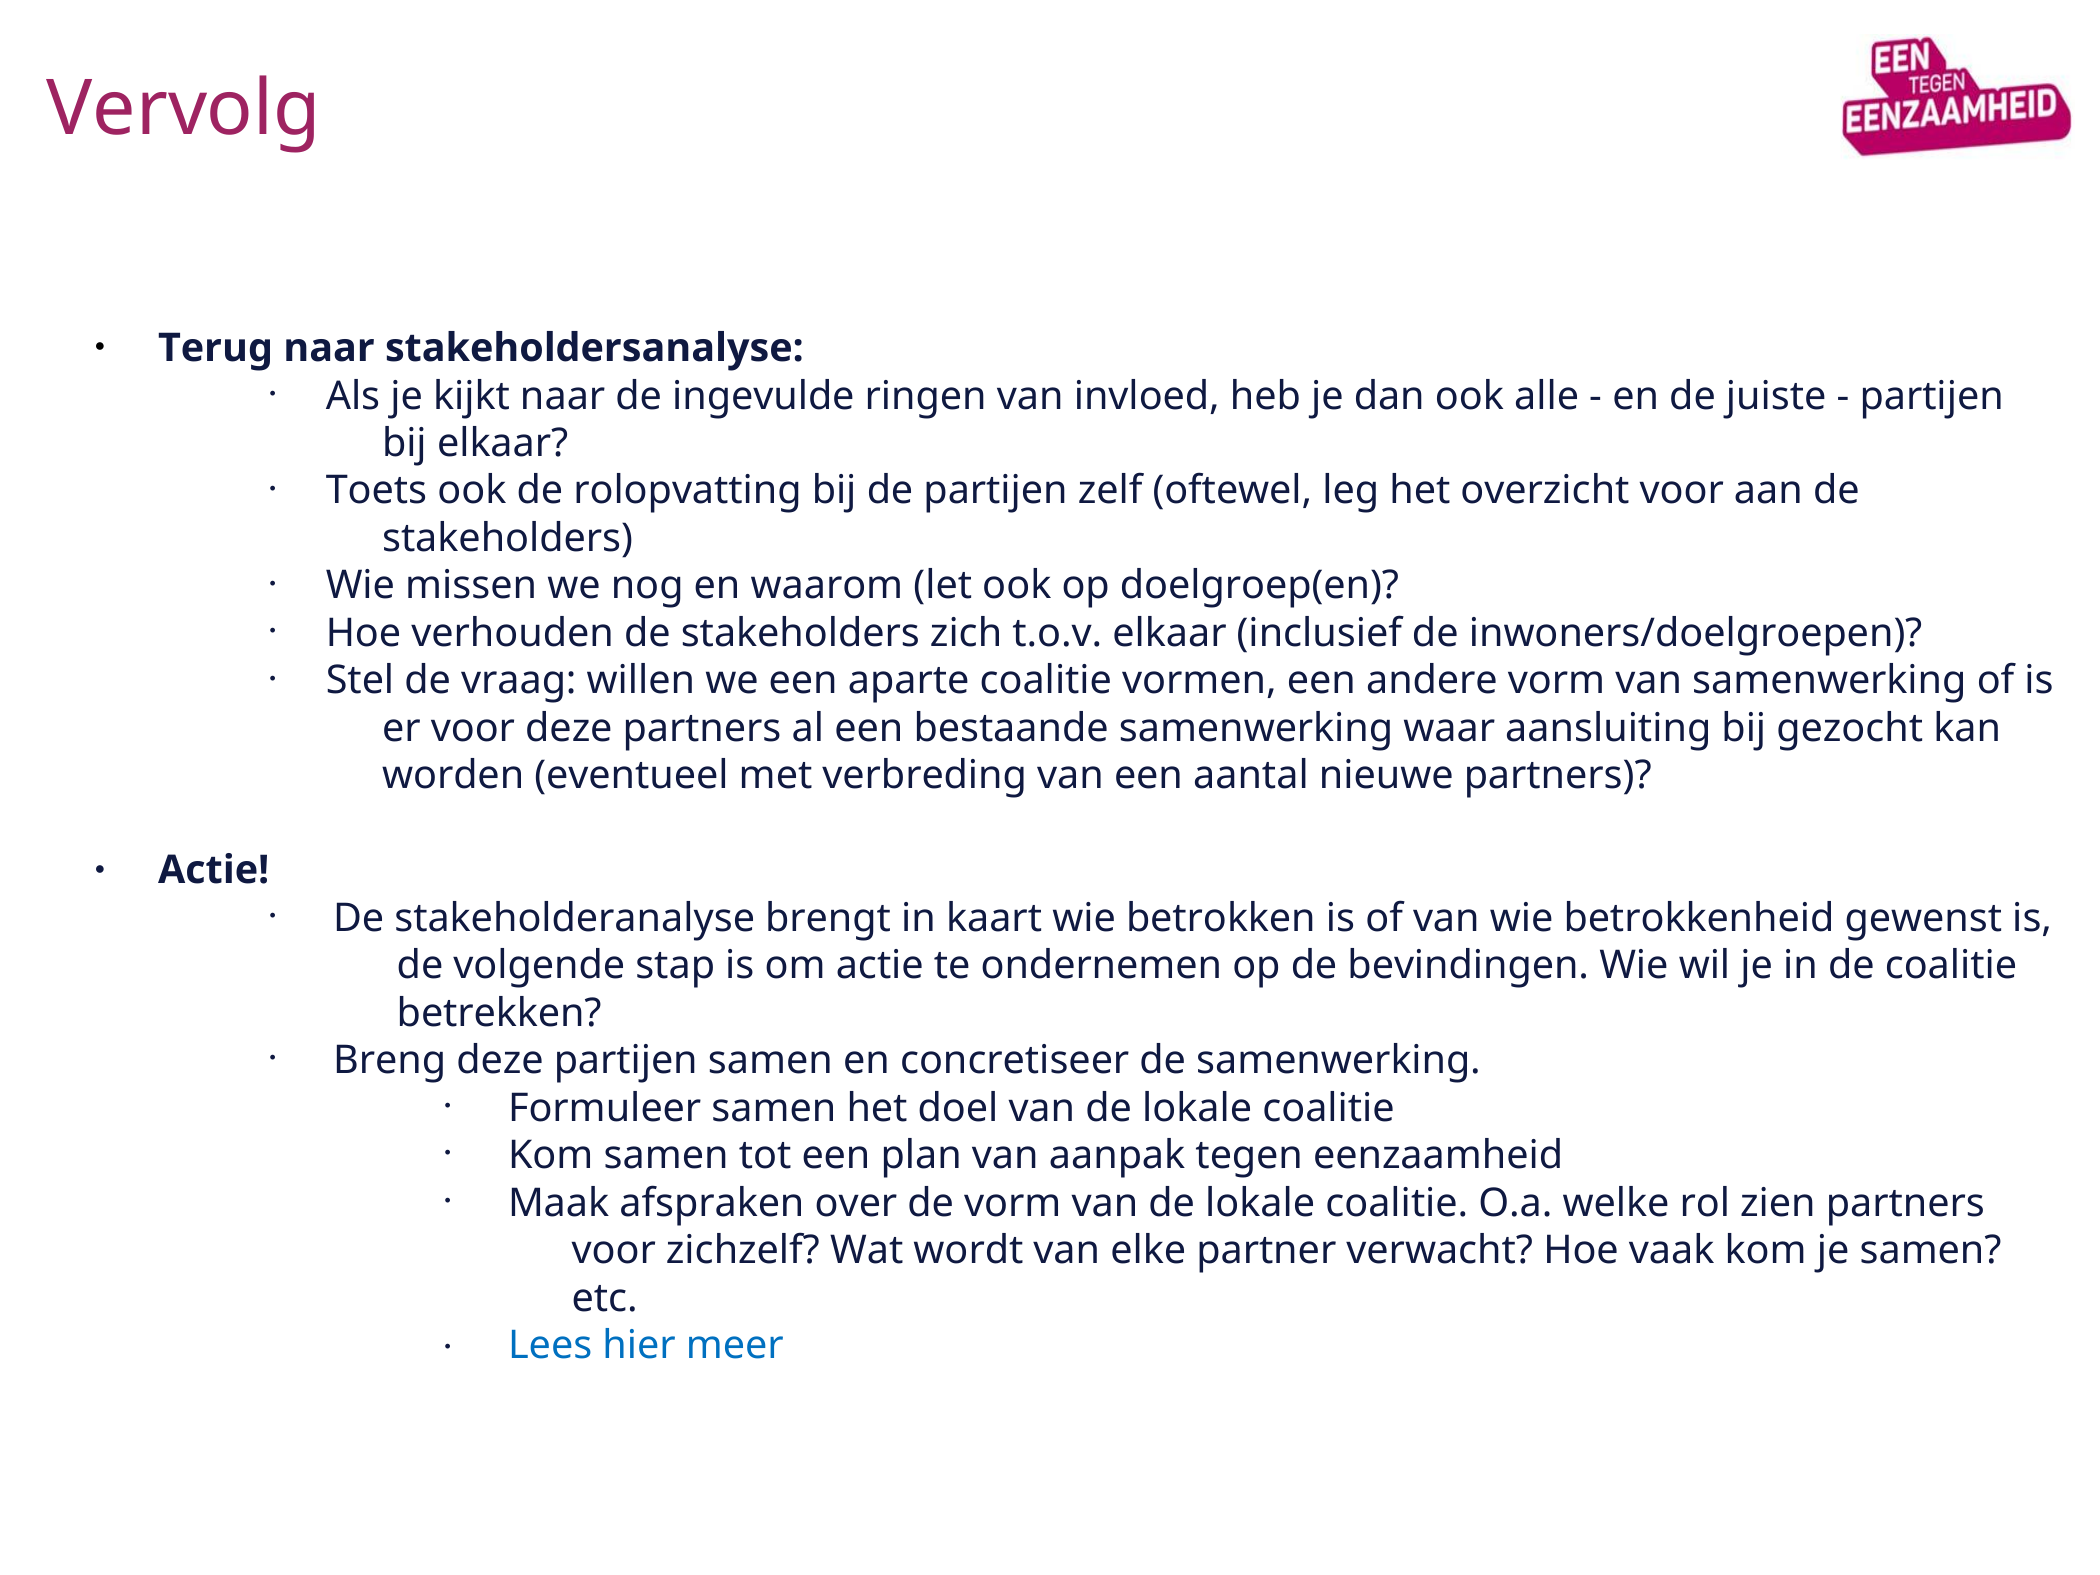

Vervolg
Terug naar stakeholdersanalyse:
Als je kijkt naar de ingevulde ringen van invloed, heb je dan ook alle - en de juiste - partijen bij elkaar?
Toets ook de rolopvatting bij de partijen zelf (oftewel, leg het overzicht voor aan de stakeholders)
Wie missen we nog en waarom (let ook op doelgroep(en)?
Hoe verhouden de stakeholders zich t.o.v. elkaar (inclusief de inwoners/doelgroepen)?
Stel de vraag: willen we een aparte coalitie vormen, een andere vorm van samenwerking of is er voor deze partners al een bestaande samenwerking waar aansluiting bij gezocht kan worden (eventueel met verbreding van een aantal nieuwe partners)?
Actie!
De stakeholderanalyse brengt in kaart wie betrokken is of van wie betrokkenheid gewenst is, de volgende stap is om actie te ondernemen op de bevindingen. Wie wil je in de coalitie betrekken?
Breng deze partijen samen en concretiseer de samenwerking.
Formuleer samen het doel van de lokale coalitie
Kom samen tot een plan van aanpak tegen eenzaamheid
Maak afspraken over de vorm van de lokale coalitie. O.a. welke rol zien partners voor zichzelf? Wat wordt van elke partner verwacht? Hoe vaak kom je samen? etc.
Lees hier meer